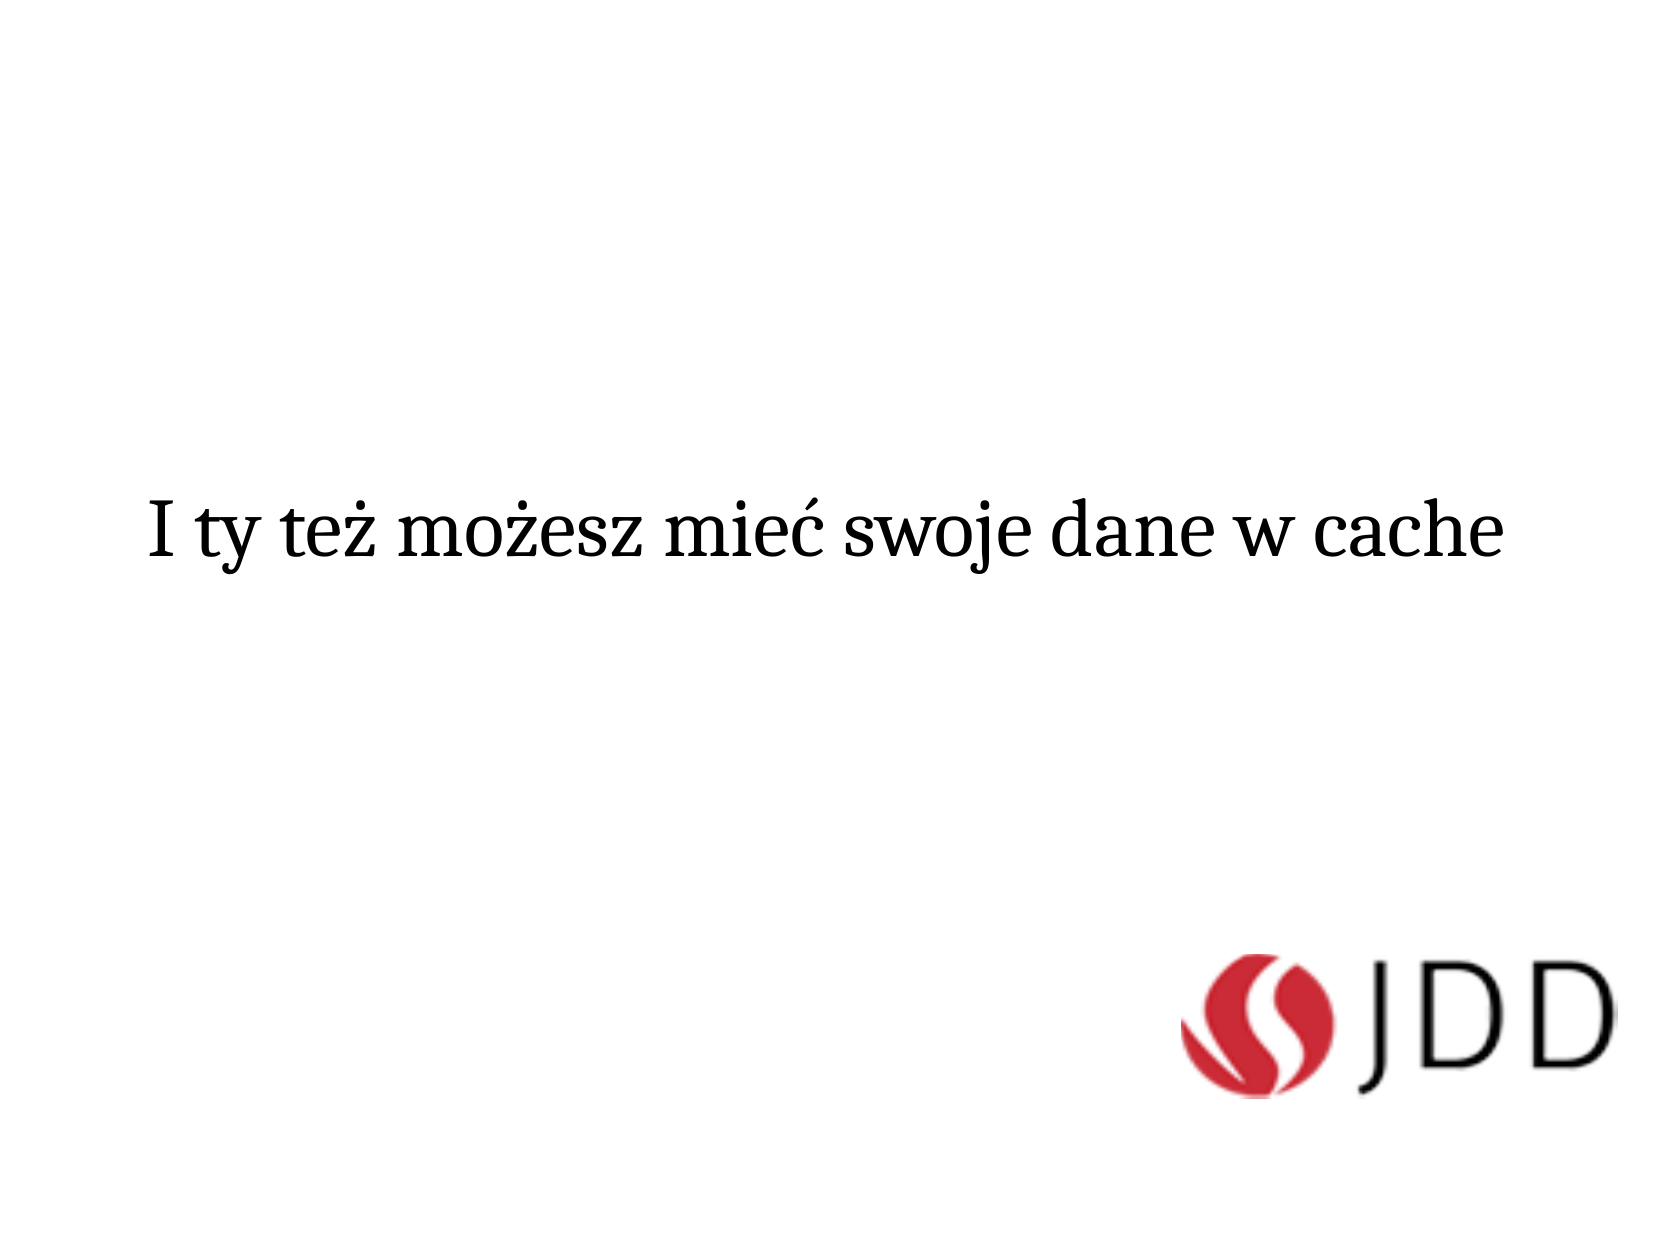

# I ty też możesz mieć swoje dane w cache